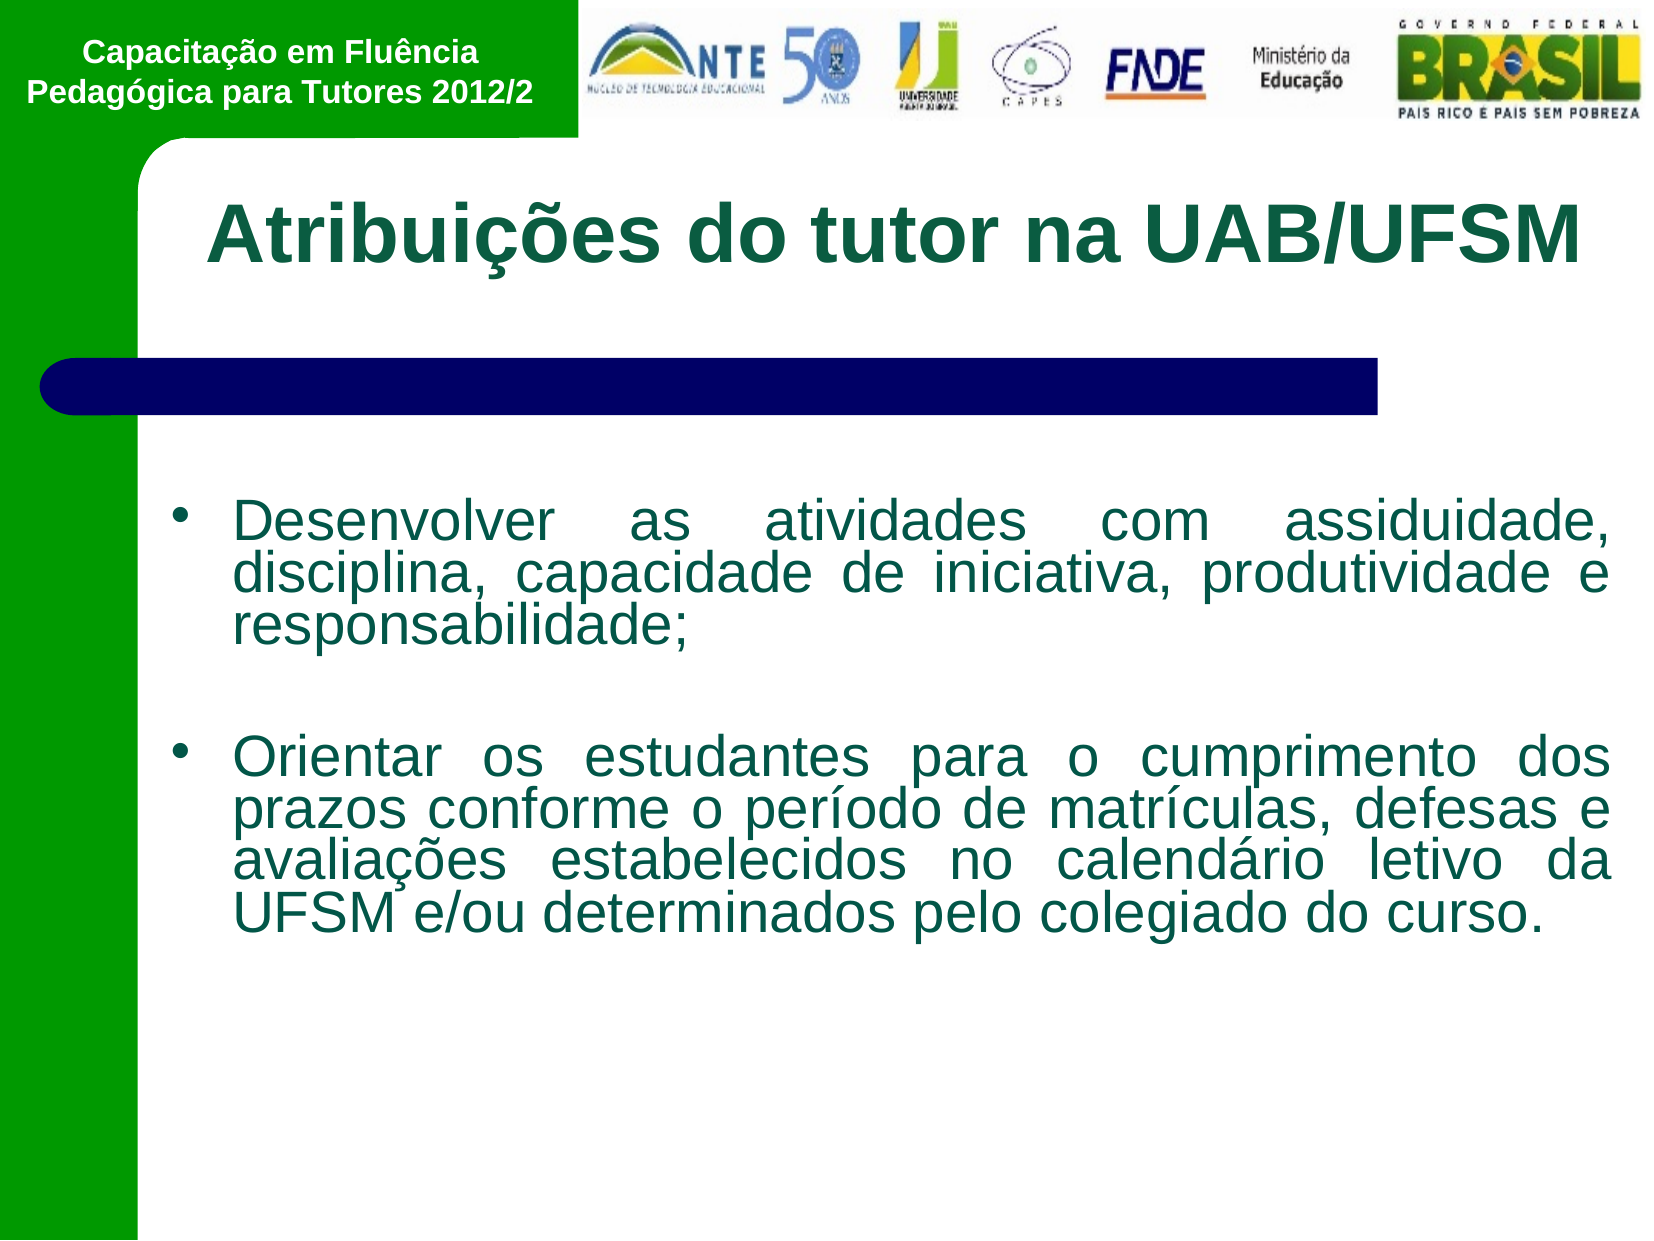

# Atribuições do tutor na UAB/UFSM
Desenvolver as atividades com assiduidade, disciplina, capacidade de iniciativa, produtividade e responsabilidade;
Orientar os estudantes para o cumprimento dos prazos conforme o período de matrículas, defesas e avaliações estabelecidos no calendário letivo da UFSM e/ou determinados pelo colegiado do curso.